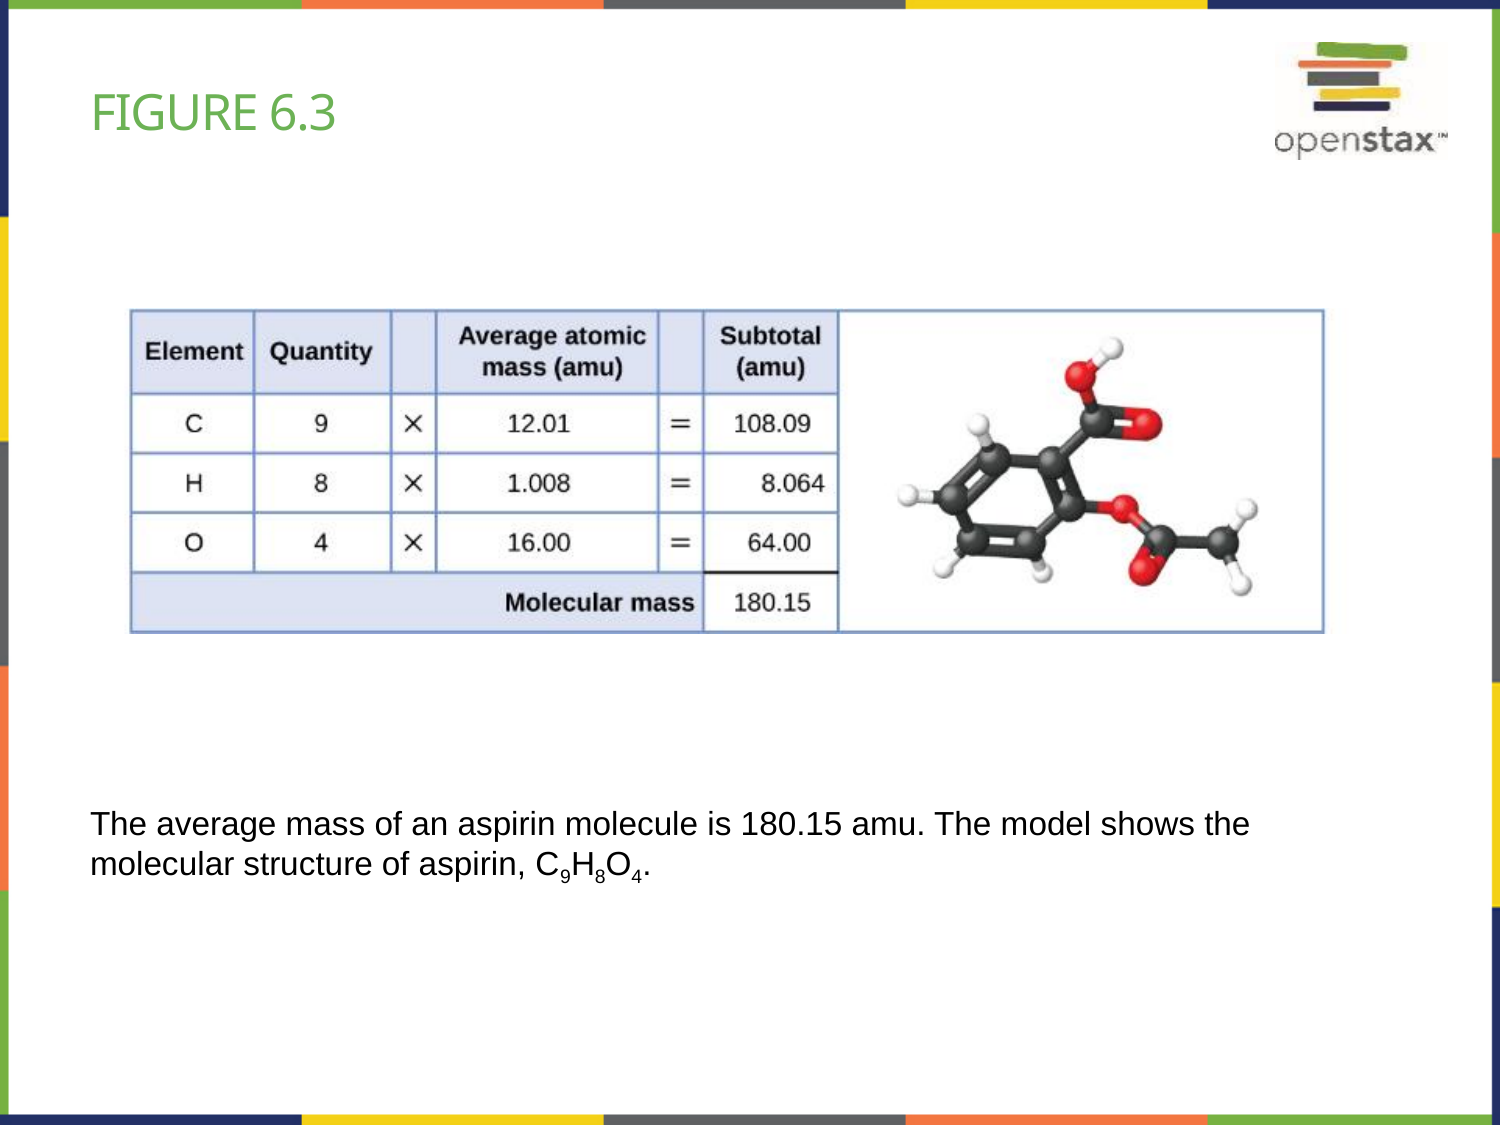

# Figure 6.3
The average mass of an aspirin molecule is 180.15 amu. The model shows the molecular structure of aspirin, C9H8O4.